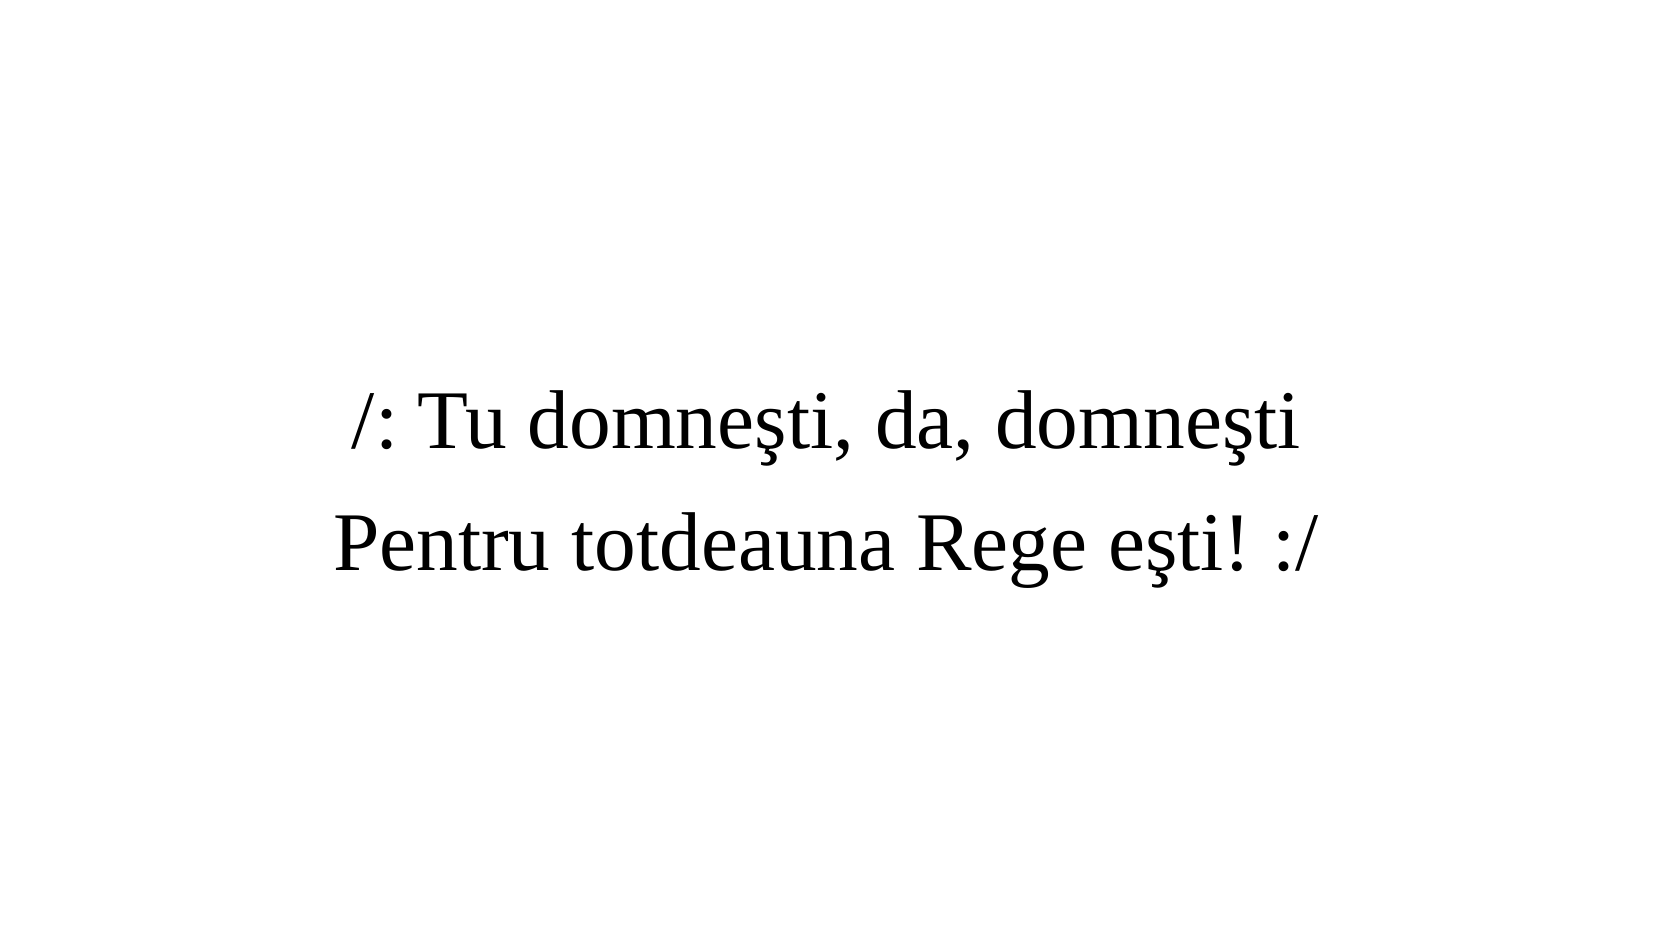

# /: Tu domneşti, da, domneşti
Pentru totdeauna Rege eşti! :/